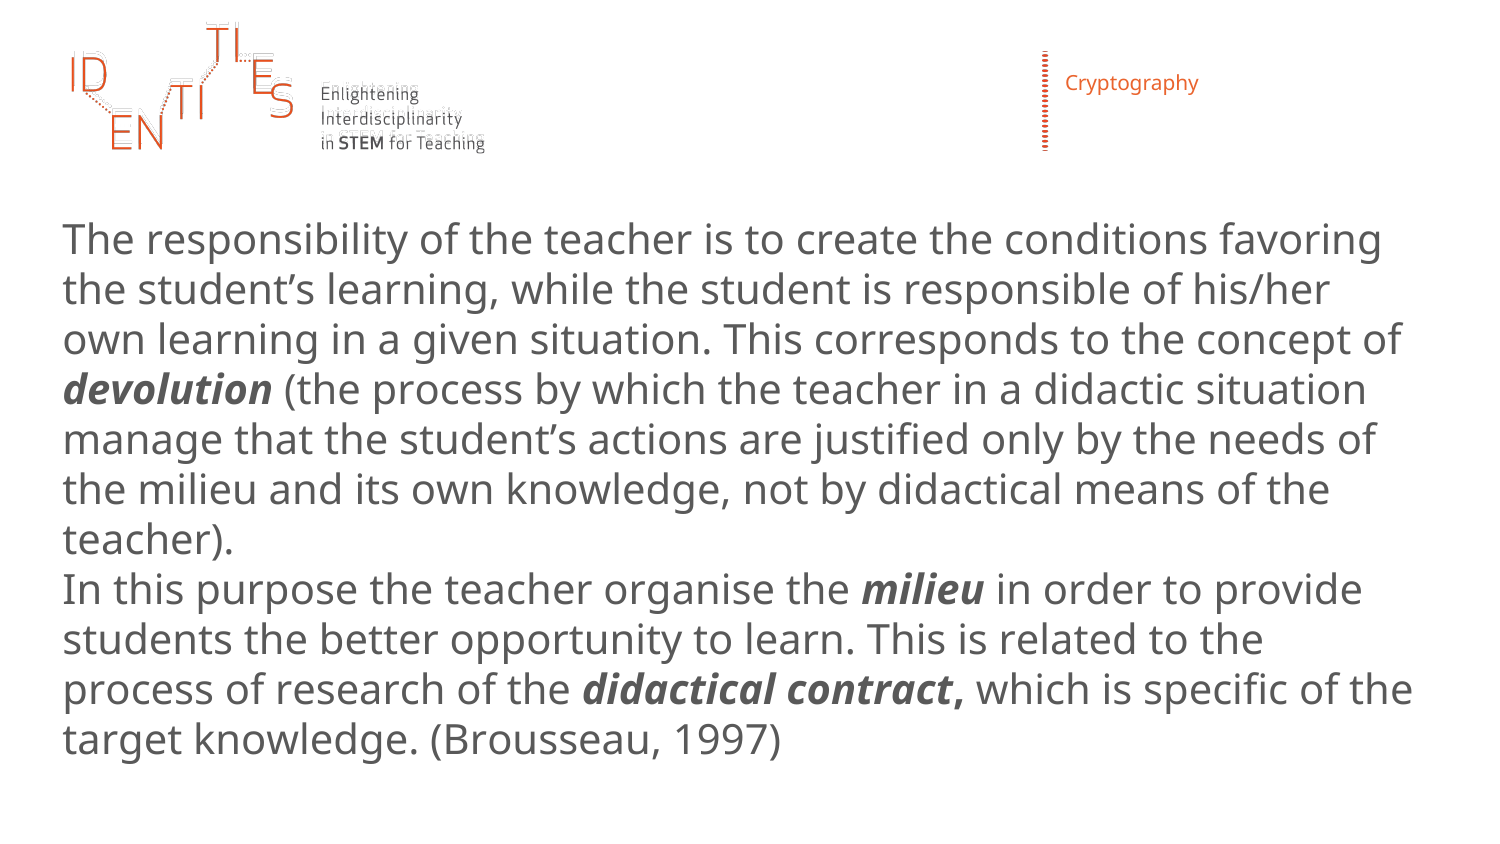

Cryptography
The responsibility of the teacher is to create the conditions favoring the student’s learning, while the student is responsible of his/her own learning in a given situation. This corresponds to the concept of devolution (the process by which the teacher in a didactic situation manage that the student’s actions are justified only by the needs of the milieu and its own knowledge, not by didactical means of the teacher).
In this purpose the teacher organise the milieu in order to provide students the better opportunity to learn. This is related to the process of research of the didactical contract, which is specific of the target knowledge. (Brousseau, 1997)